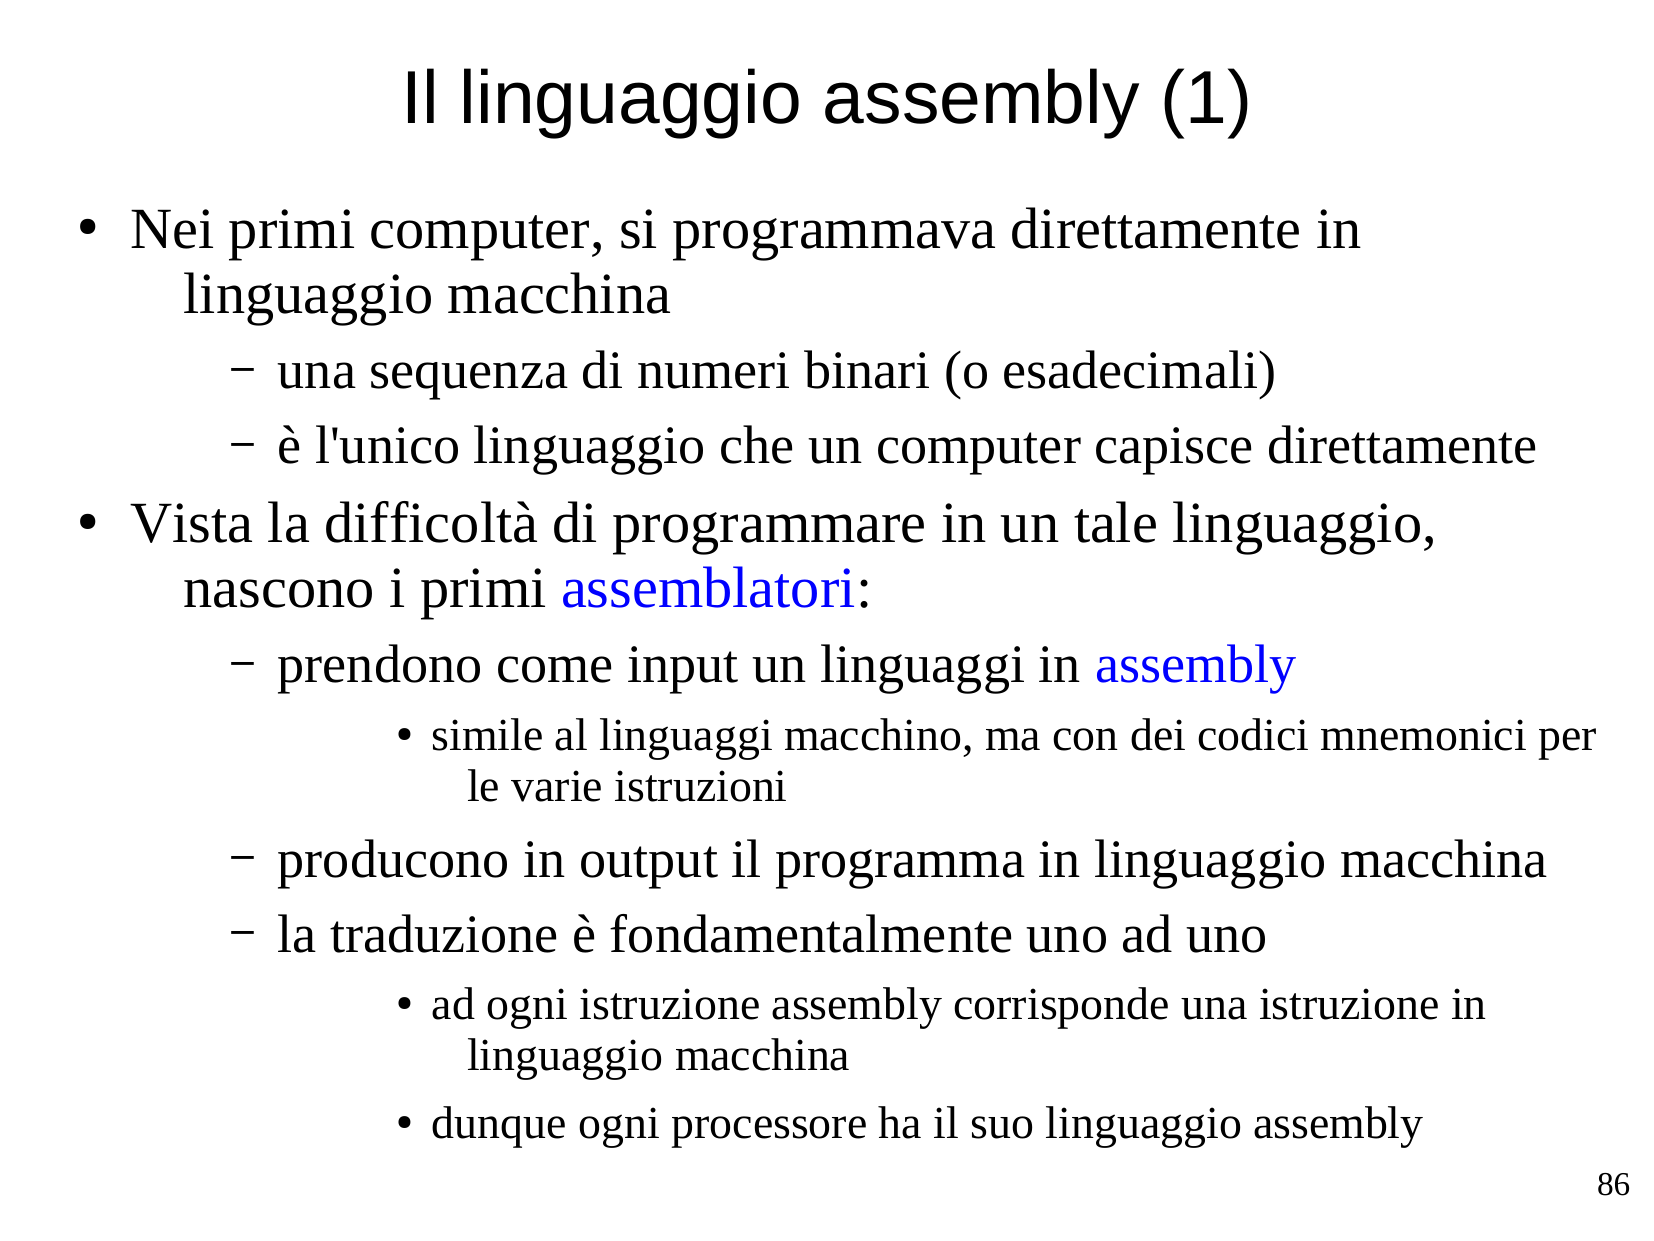

# Il linguaggio assembly (1)
Nei primi computer, si programmava direttamente in linguaggio macchina
una sequenza di numeri binari (o esadecimali)
è l'unico linguaggio che un computer capisce direttamente
Vista la difficoltà di programmare in un tale linguaggio, nascono i primi assemblatori:
prendono come input un linguaggi in assembly
simile al linguaggi macchino, ma con dei codici mnemonici per le varie istruzioni
producono in output il programma in linguaggio macchina
la traduzione è fondamentalmente uno ad uno
ad ogni istruzione assembly corrisponde una istruzione in linguaggio macchina
dunque ogni processore ha il suo linguaggio assembly